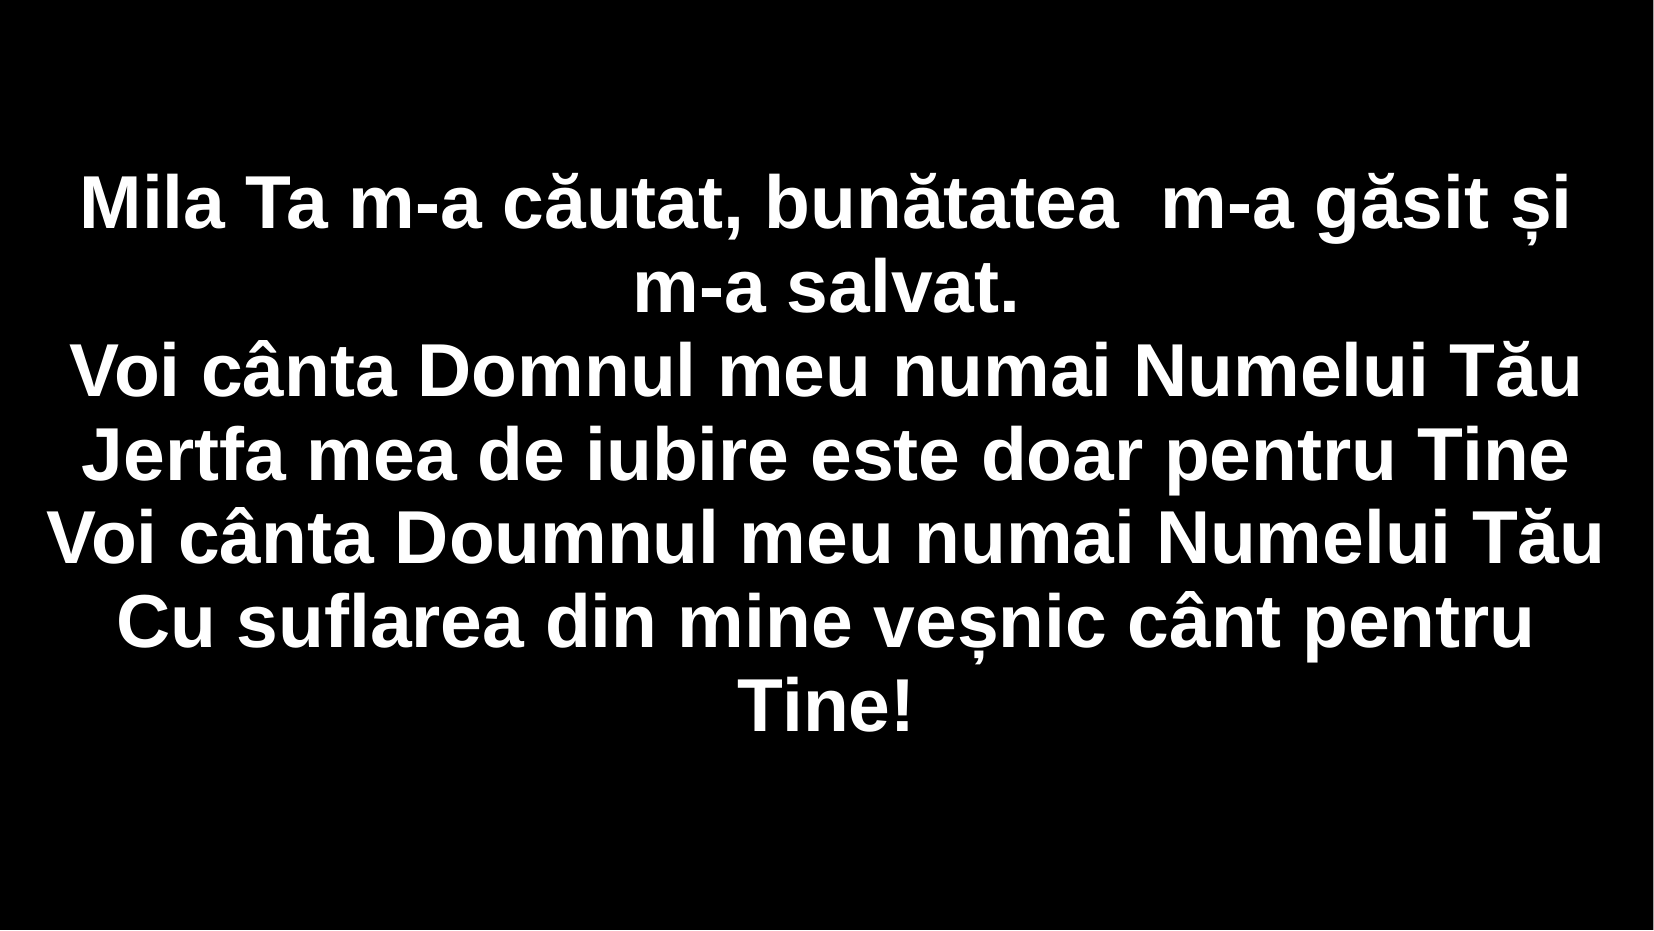

Mila Ta m-a căutat, bunătatea m-a găsit și m-a salvat.
Voi cânta Domnul meu numai Numelui Tău
Jertfa mea de iubire este doar pentru Tine
Voi cânta Doumnul meu numai Numelui Tău
Cu suflarea din mine veșnic cânt pentru Tine!